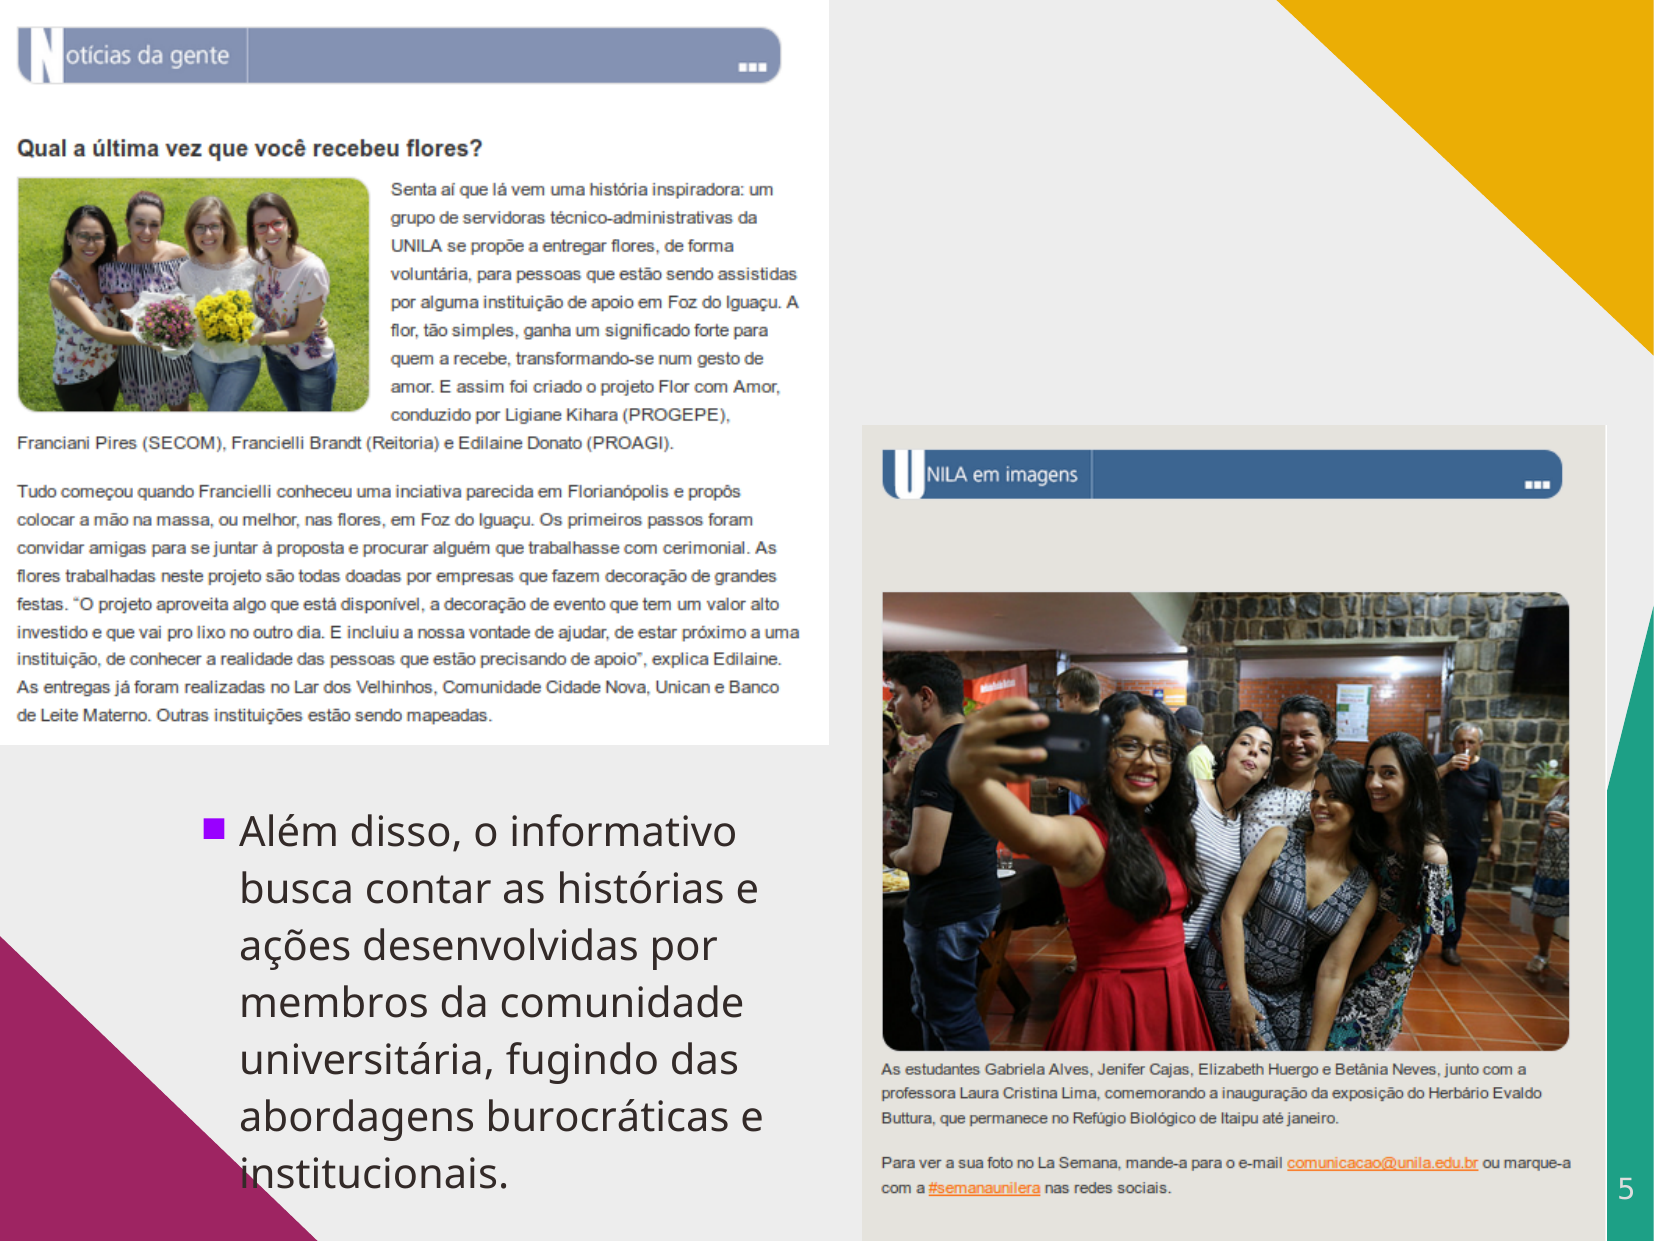

Além disso, o informativo busca contar as histórias e ações desenvolvidas por membros da comunidade universitária, fugindo das abordagens burocráticas e institucionais.
5